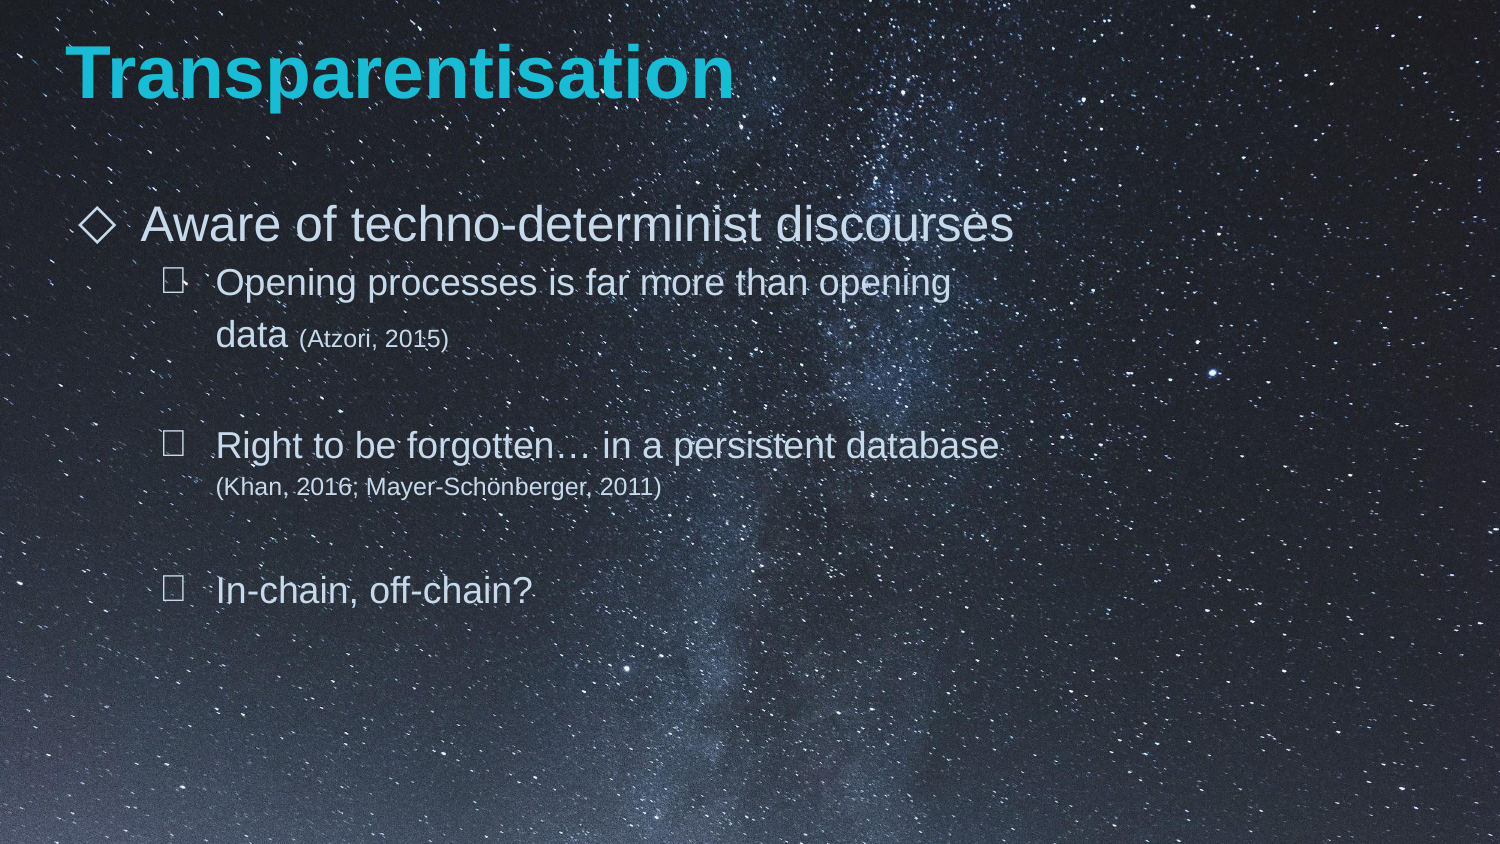

# Transparentisation
Aware of techno-determinist discourses
Opening processes is far more than opening data (Atzori, 2015)
Right to be forgotten… in a persistent database (Khan, 2016; Mayer-Schönberger, 2011)
In-chain, off-chain?